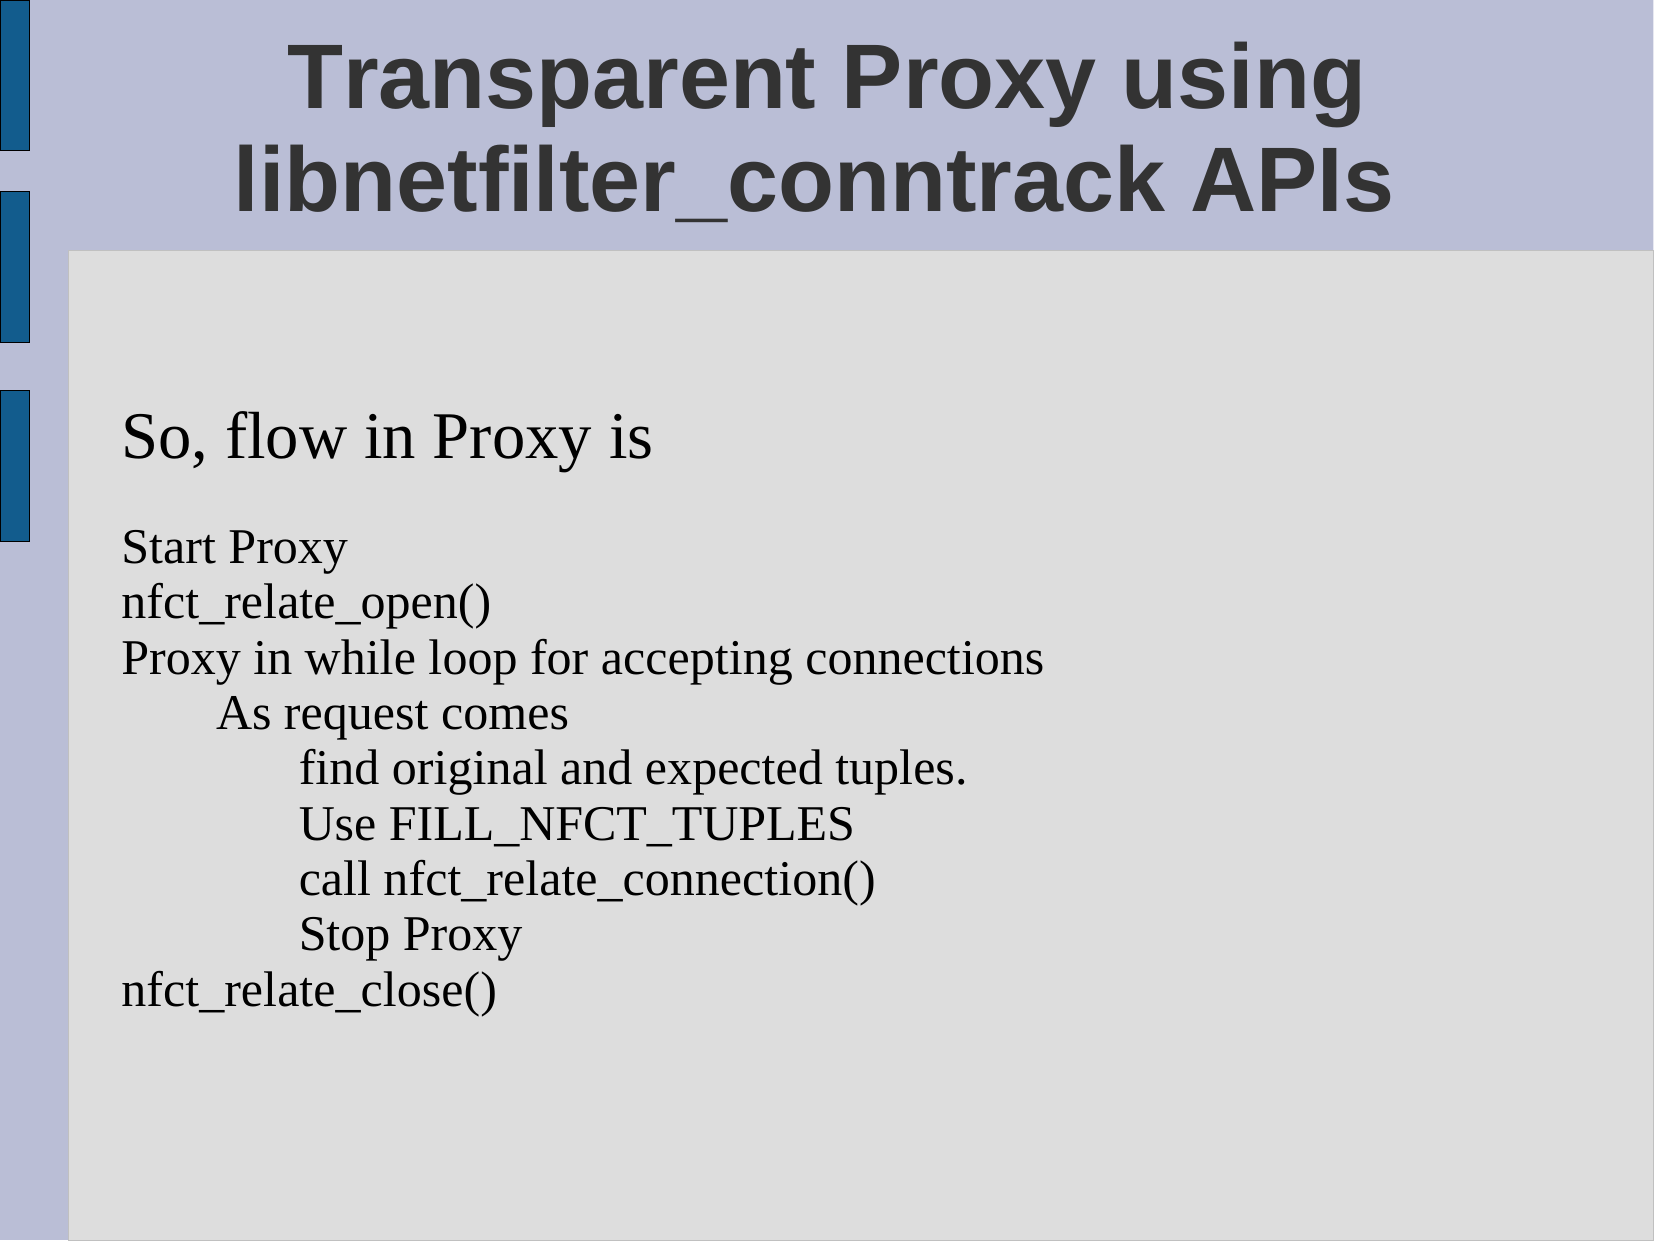

# Transparent Proxy using libnetfilter_conntrack APIs
So, flow in Proxy is
Start Proxy
nfct_relate_open()
Proxy in while loop for accepting connections
As request comes
find original and expected tuples.
Use FILL_NFCT_TUPLES
call nfct_relate_connection()
Stop Proxy
nfct_relate_close()